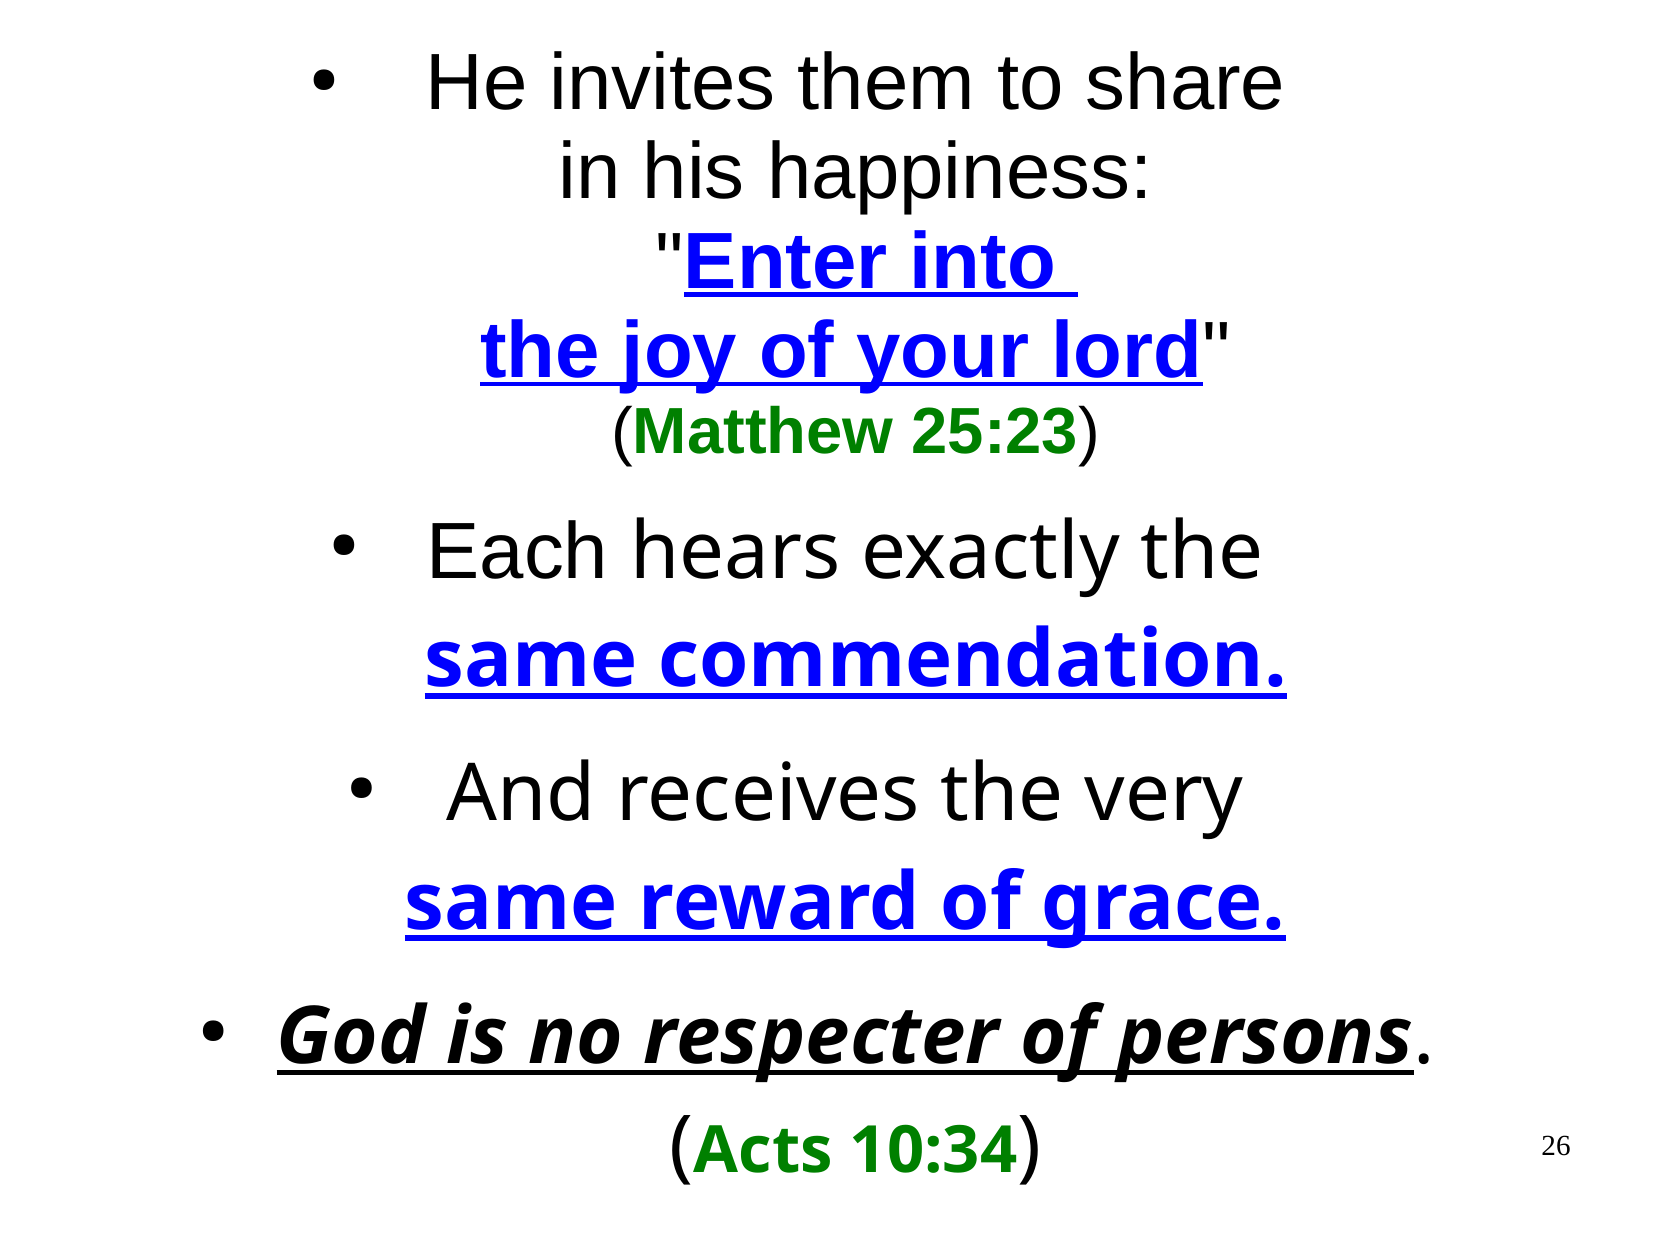

# He invites them to share in his happiness: "Enter into the joy of your lord" (Matthew 25:23)
Each hears exactly the
same commendation.
And receives the very
same reward of grace.
God is no respecter of persons.
(Acts 10:34)
26